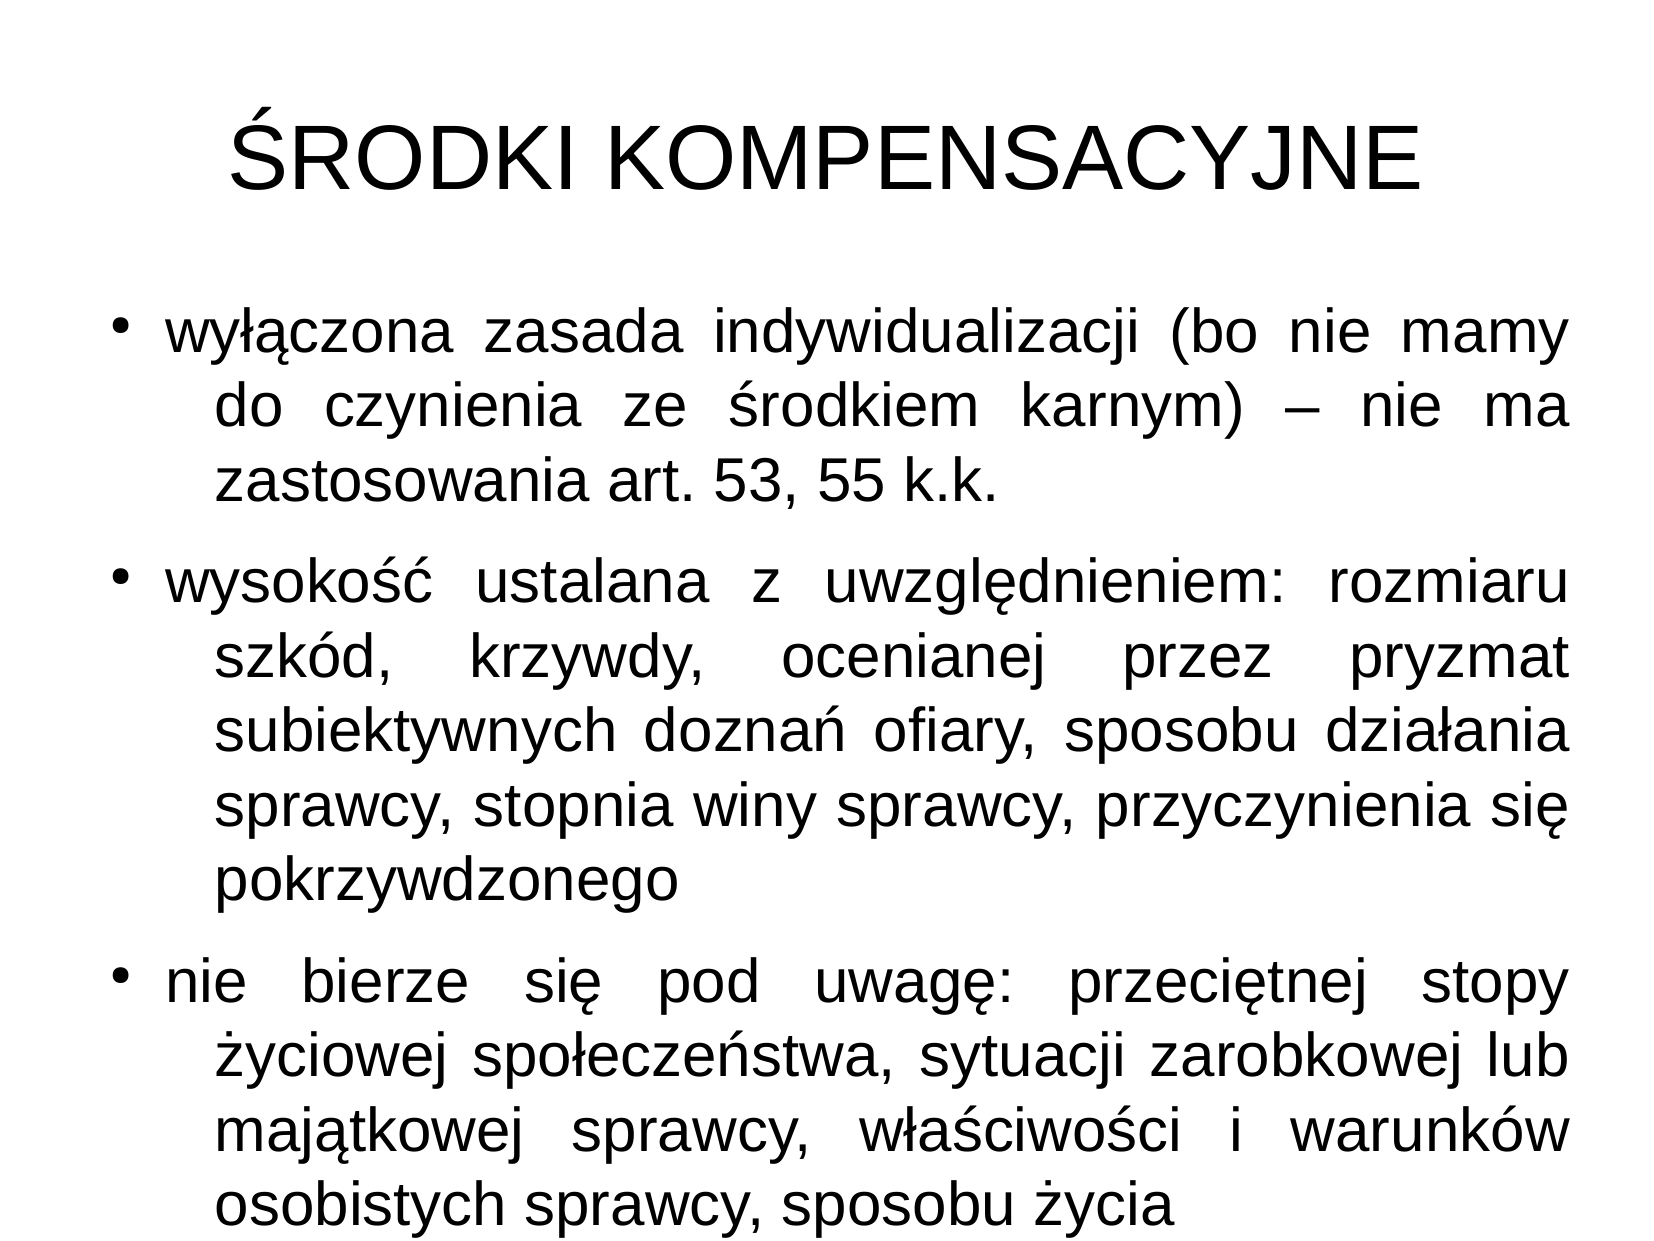

# ŚRODKI KOMPENSACYJNE
wyłączona zasada indywidualizacji (bo nie mamy do czynienia ze środkiem karnym) – nie ma zastosowania art. 53, 55 k.k.
wysokość ustalana z uwzględnieniem: rozmiaru szkód, krzywdy, ocenianej przez pryzmat subiektywnych doznań ofiary, sposobu działania sprawcy, stopnia winy sprawcy, przyczynienia się pokrzywdzonego
nie bierze się pod uwagę: przeciętnej stopy życiowej społeczeństwa, sytuacji zarobkowej lub majątkowej sprawcy, właściwości i warunków osobistych sprawcy, sposobu życia